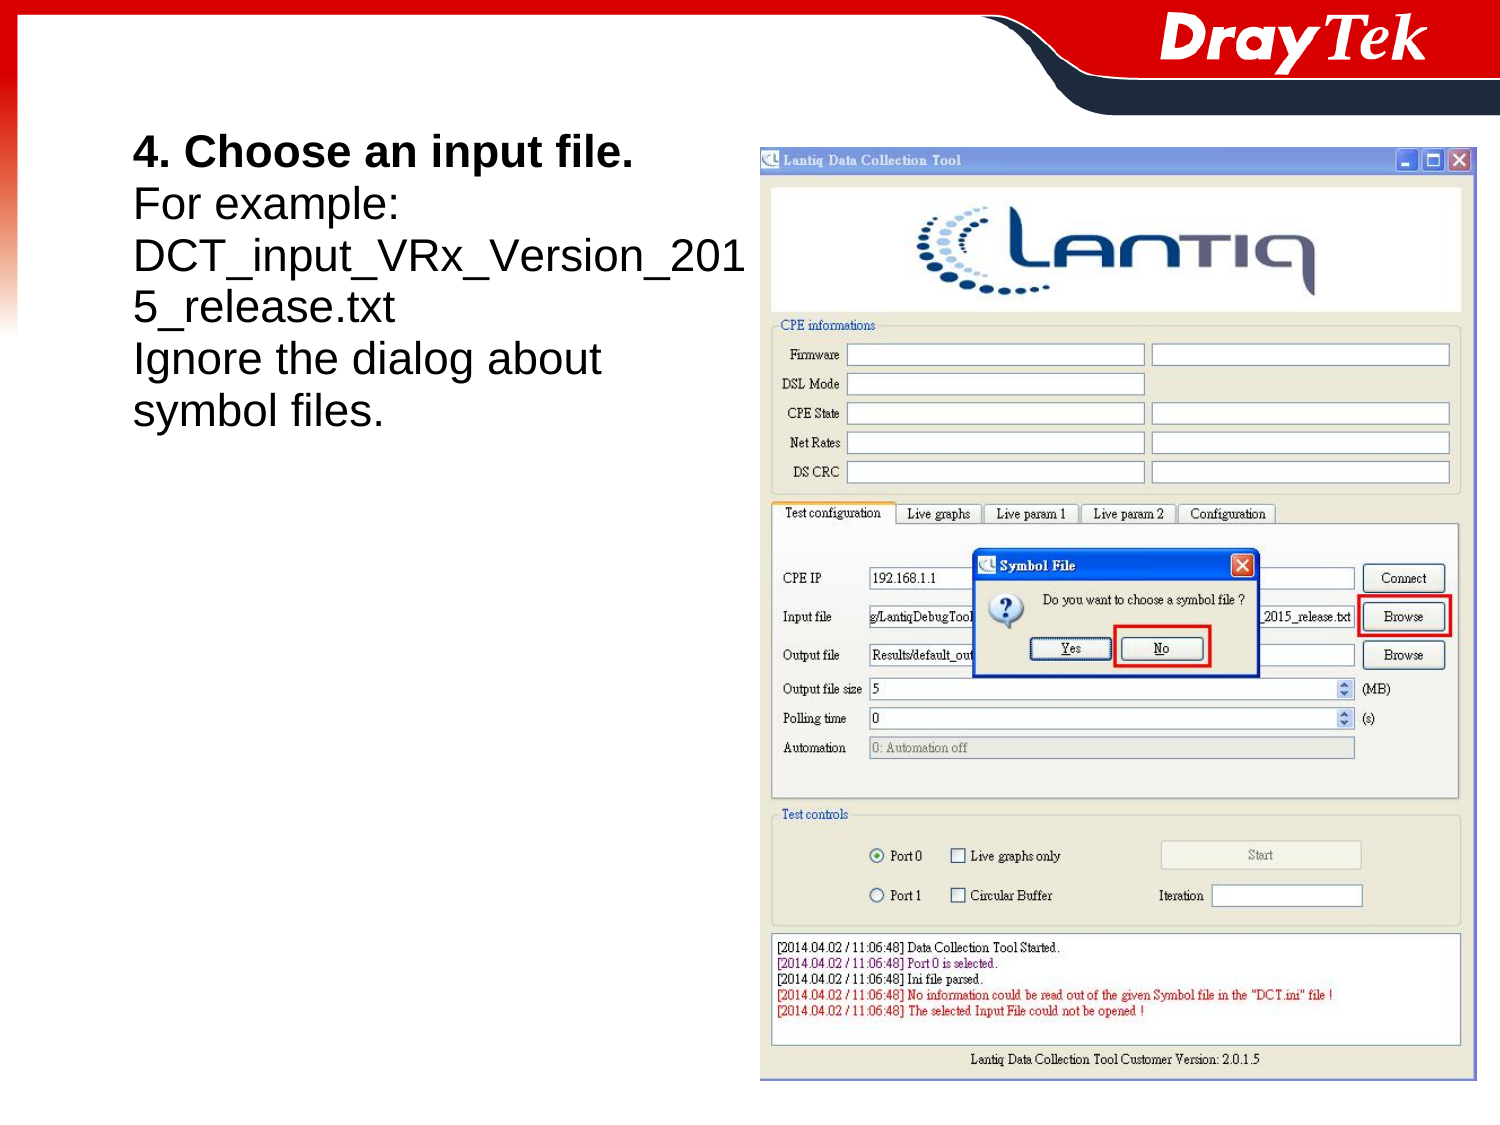

4. Choose an input file.
For example:
DCT_input_VRx_Version_201
5_release.txt
Ignore the dialog about symbol files.